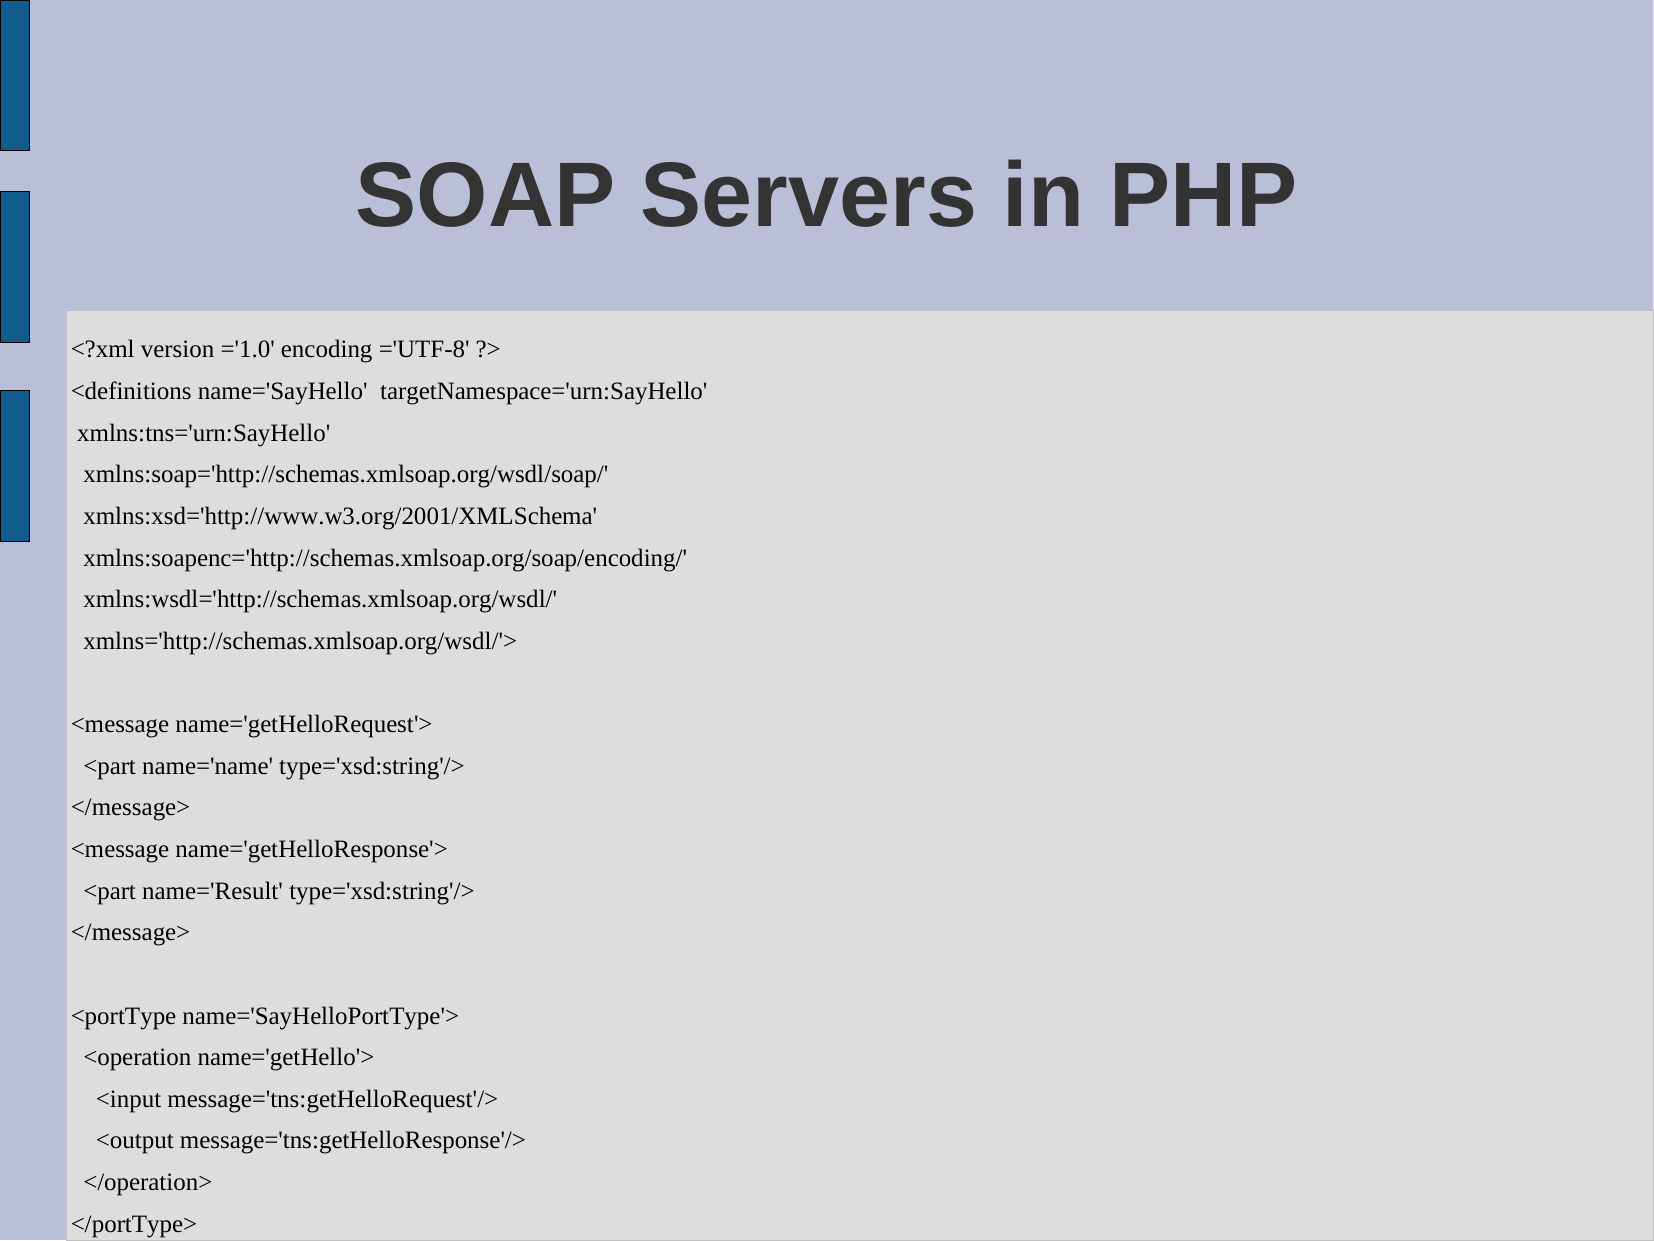

# SOAP Servers in PHP
<?xml version ='1.0' encoding ='UTF-8' ?>
<definitions name='SayHello' targetNamespace='urn:SayHello'
 xmlns:tns='urn:SayHello'
 xmlns:soap='http://schemas.xmlsoap.org/wsdl/soap/'
 xmlns:xsd='http://www.w3.org/2001/XMLSchema'
 xmlns:soapenc='http://schemas.xmlsoap.org/soap/encoding/'
 xmlns:wsdl='http://schemas.xmlsoap.org/wsdl/'
 xmlns='http://schemas.xmlsoap.org/wsdl/'>
<message name='getHelloRequest'>
 <part name='name' type='xsd:string'/>
</message>
<message name='getHelloResponse'>
 <part name='Result' type='xsd:string'/>
</message>
<portType name='SayHelloPortType'>
 <operation name='getHello'>
 <input message='tns:getHelloRequest'/>
 <output message='tns:getHelloResponse'/>
 </operation>
</portType>